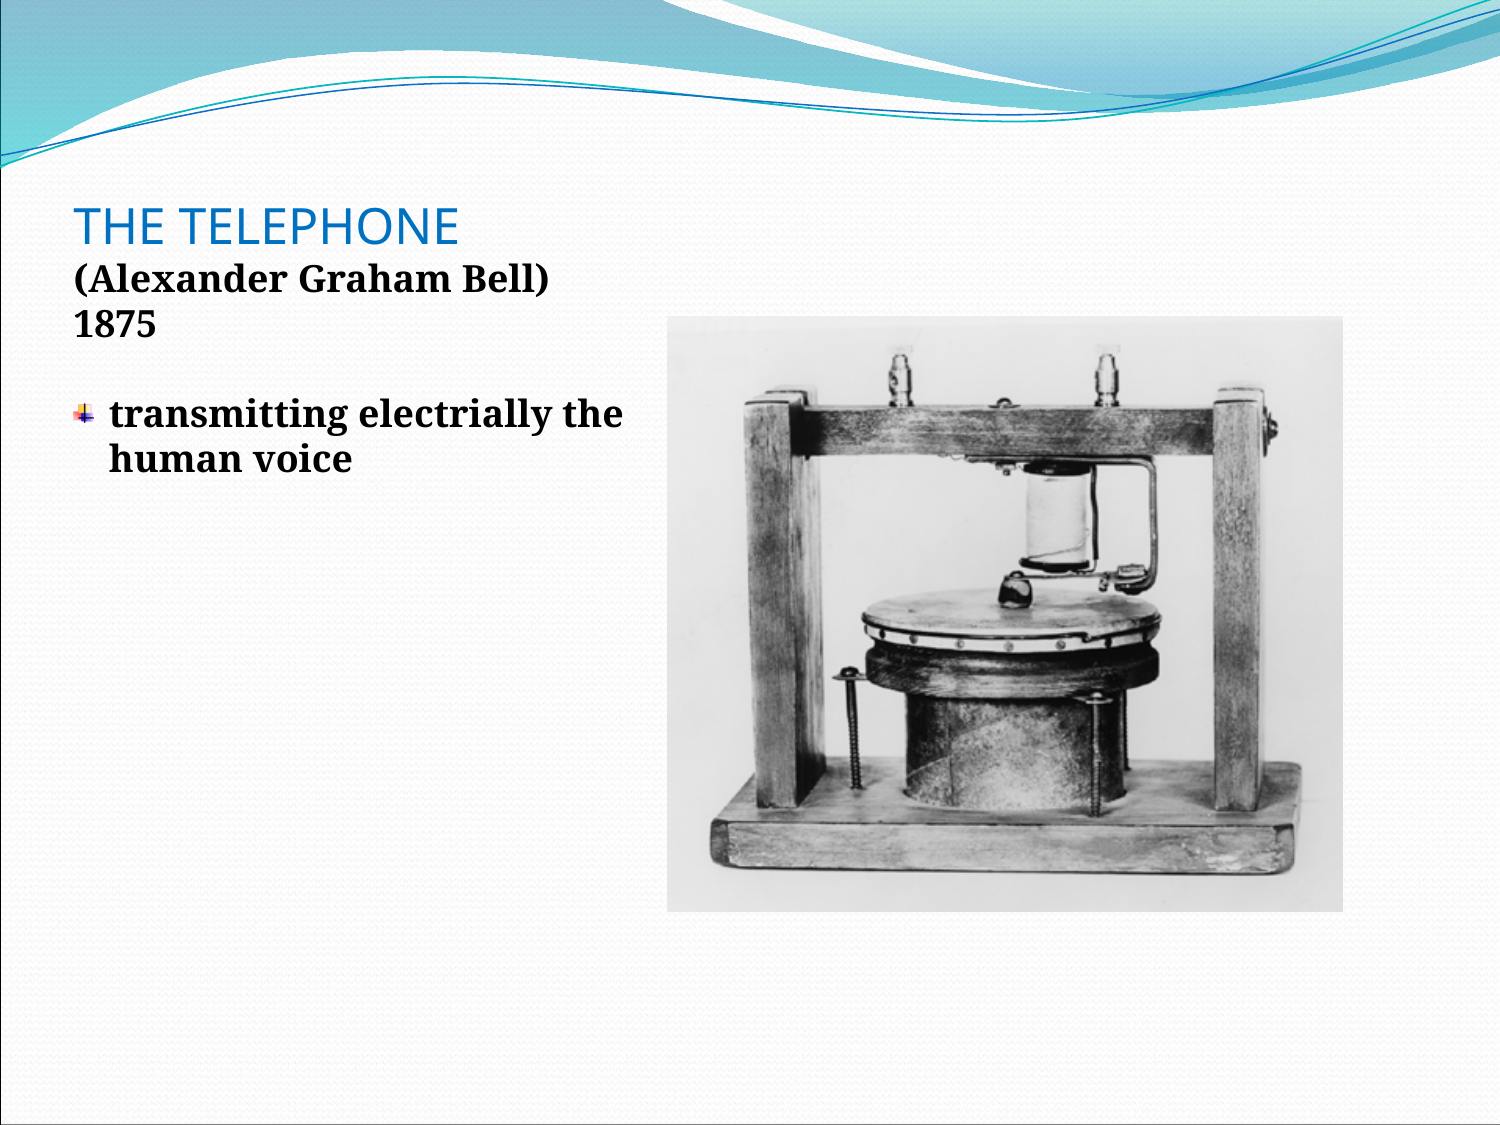

THE TELEPHONE
(Alexander Graham Bell)
1875
transmitting electrially the human voice